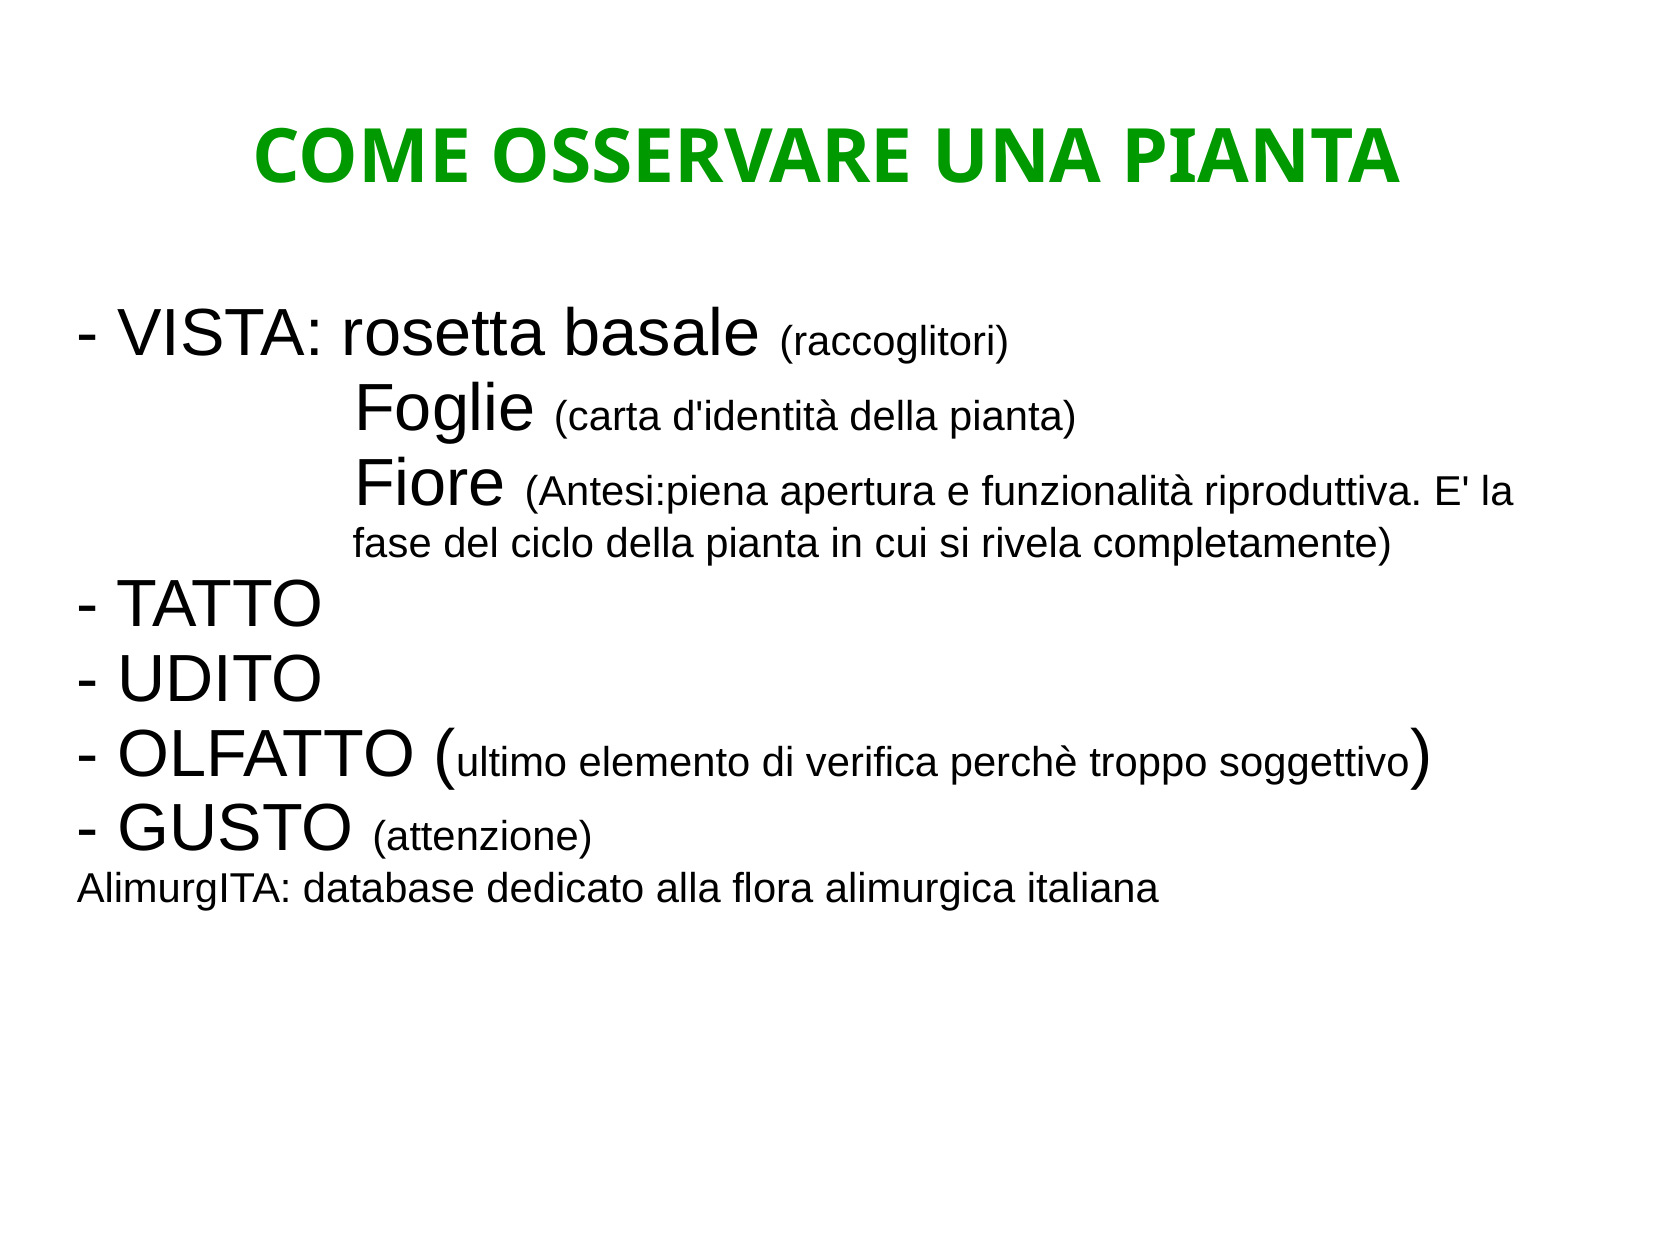

# COME OSSERVARE UNA PIANTA
- VISTA: rosetta basale (raccoglitori)
 Foglie (carta d'identità della pianta)
 Fiore (Antesi:piena apertura e funzionalità riproduttiva. E' la fase del ciclo della pianta in cui si rivela completamente)
- TATTO
- UDITO
- OLFATTO (ultimo elemento di verifica perchè troppo soggettivo)
- GUSTO (attenzione)
AlimurgITA: database dedicato alla flora alimurgica italiana